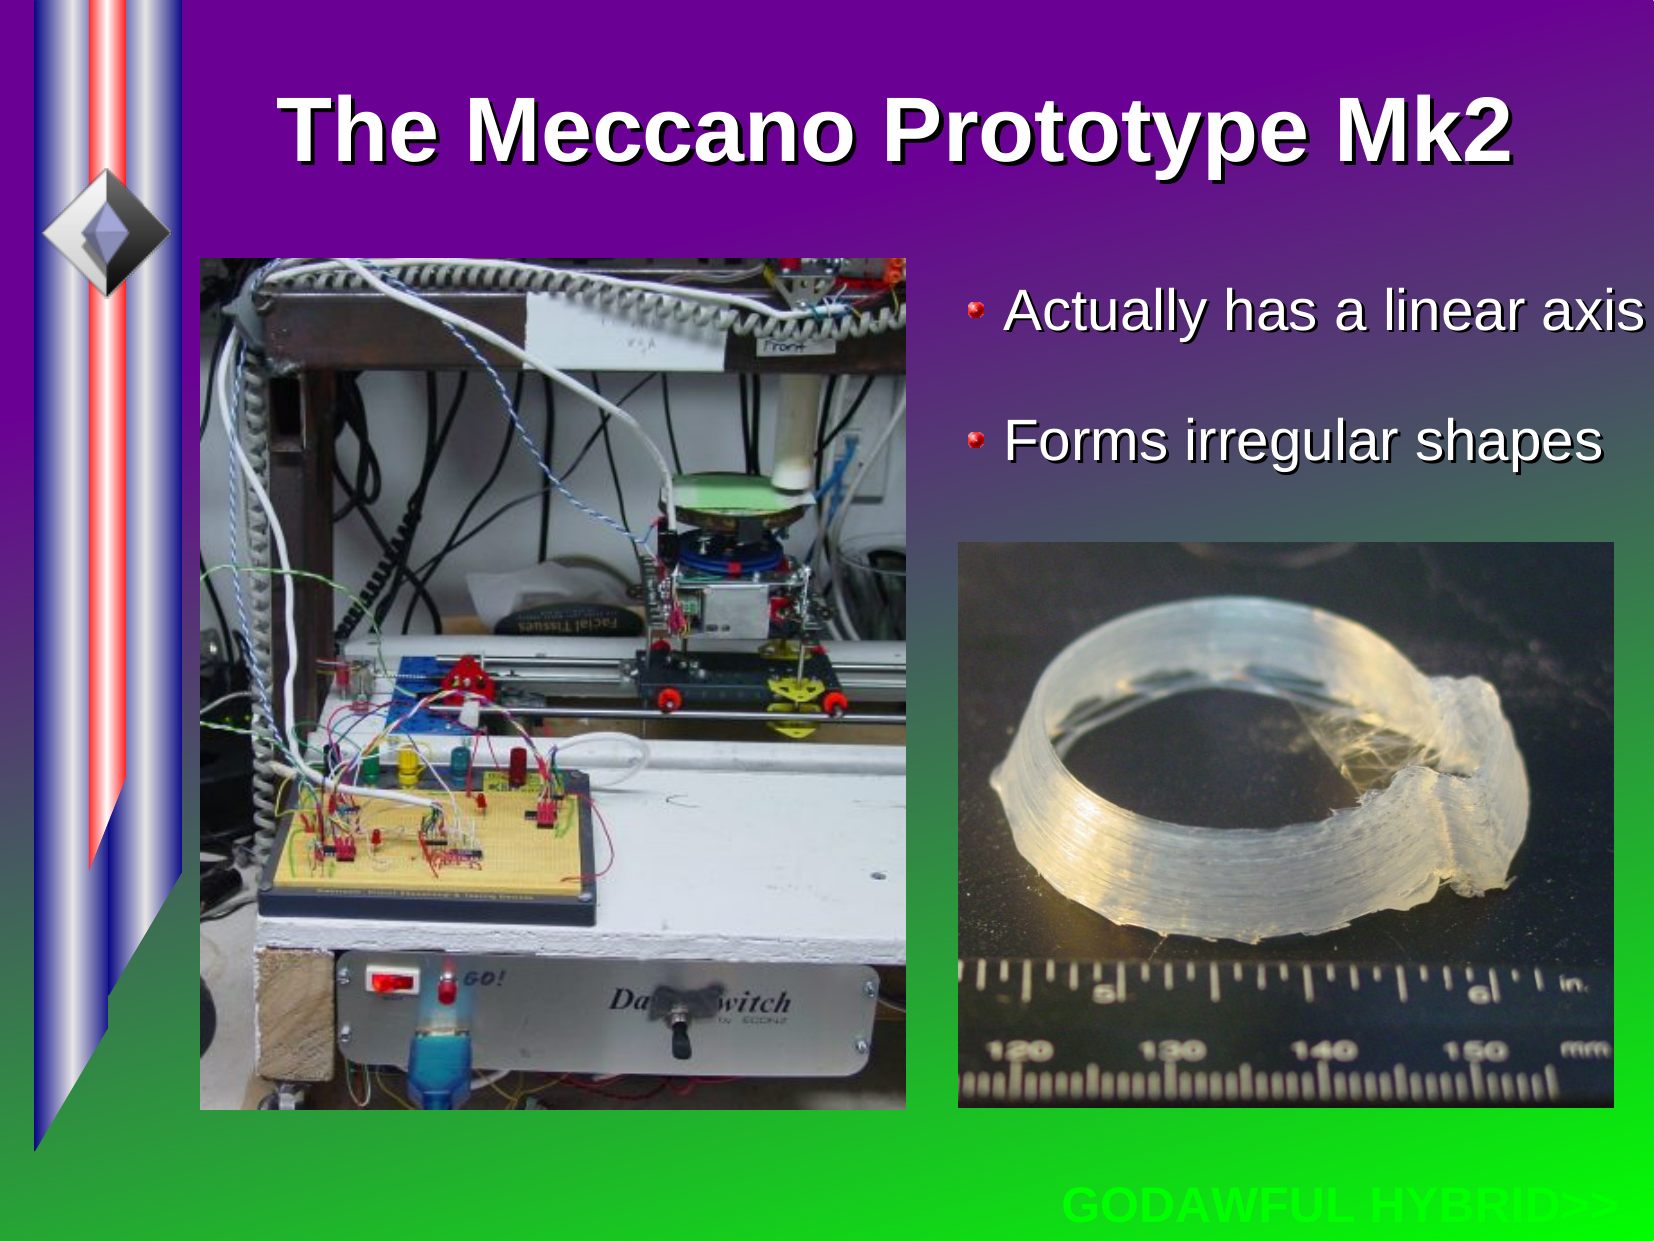

# The Meccano Prototype Mk2
Actually has a linear axis
Forms irregular shapes
GODAWFUL HYBRID>>